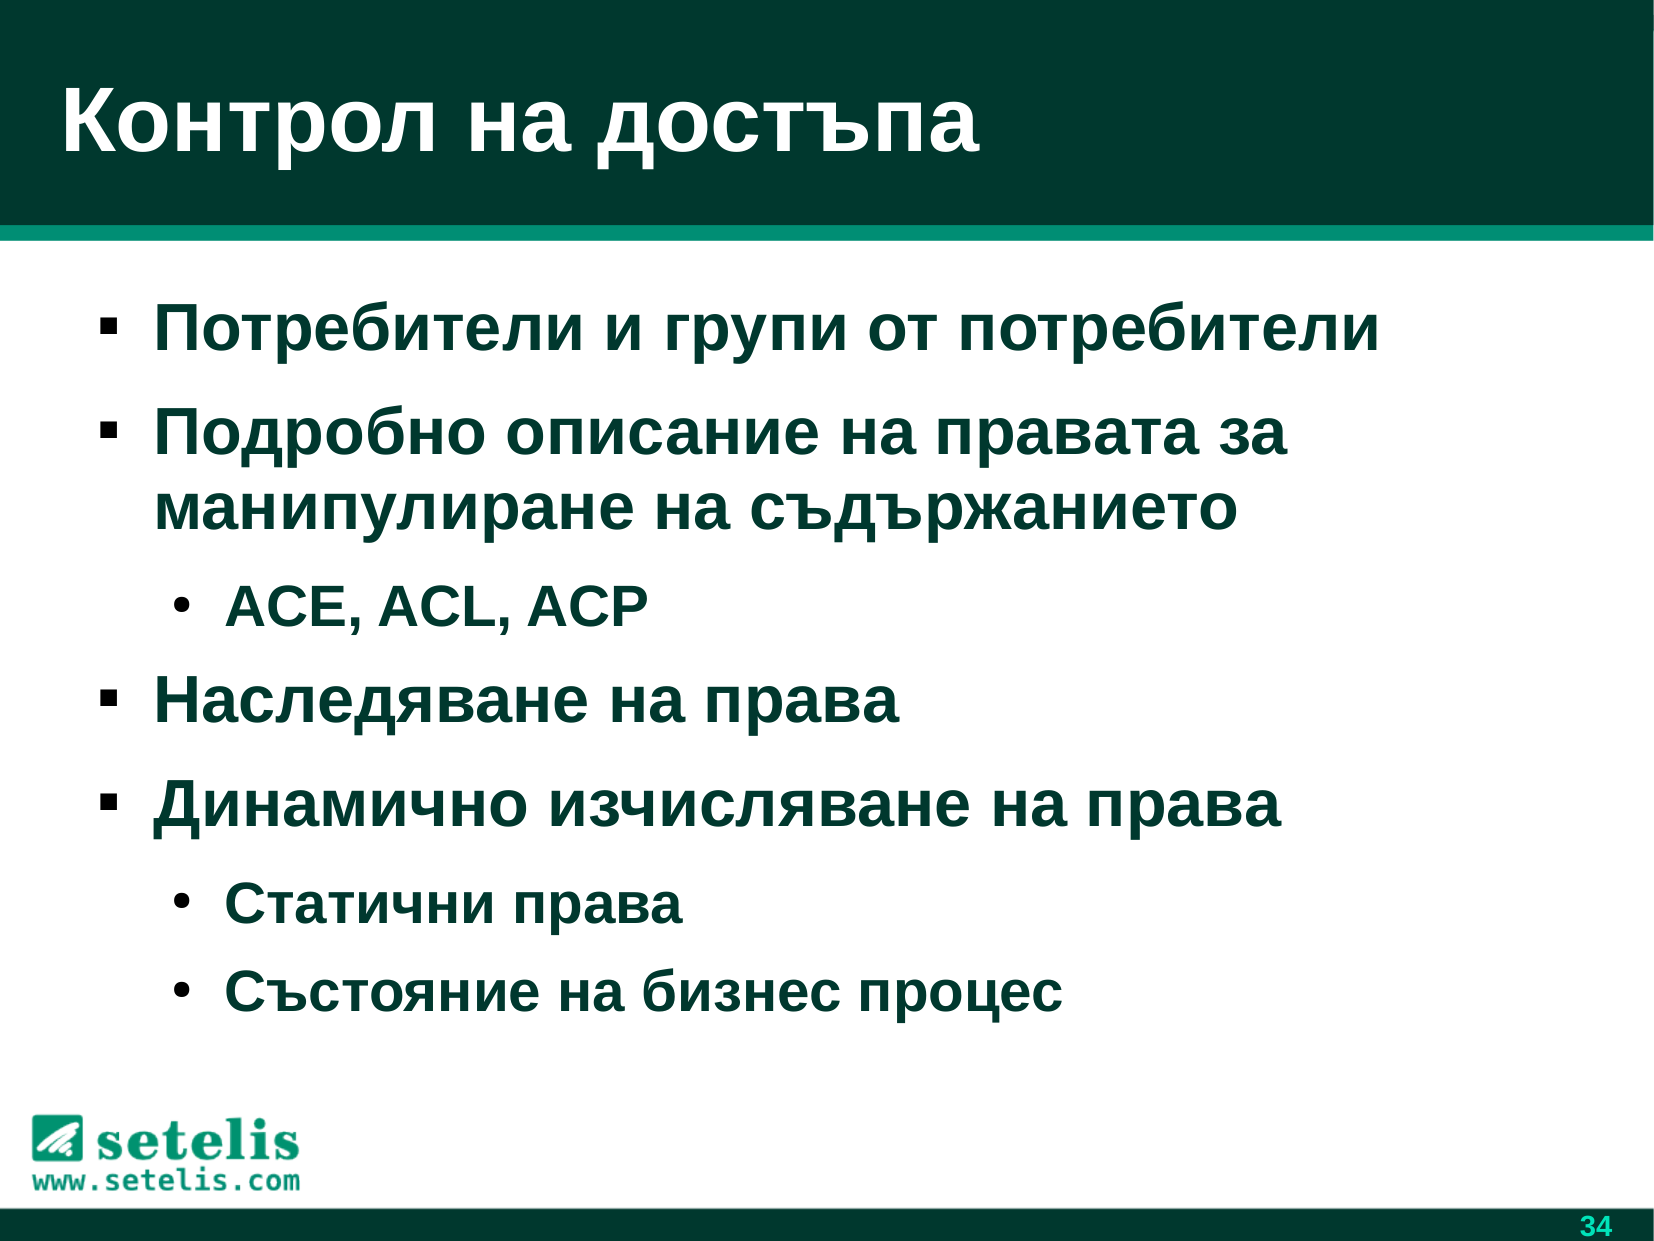

# Контрол на достъпа
Потребители и групи от потребители
Подробно описание на правата за манипулиране на съдържанието
ACE, ACL, ACP
Наследяване на права
Динамично изчисляване на права
Статични права
Състояние на бизнес процес
34